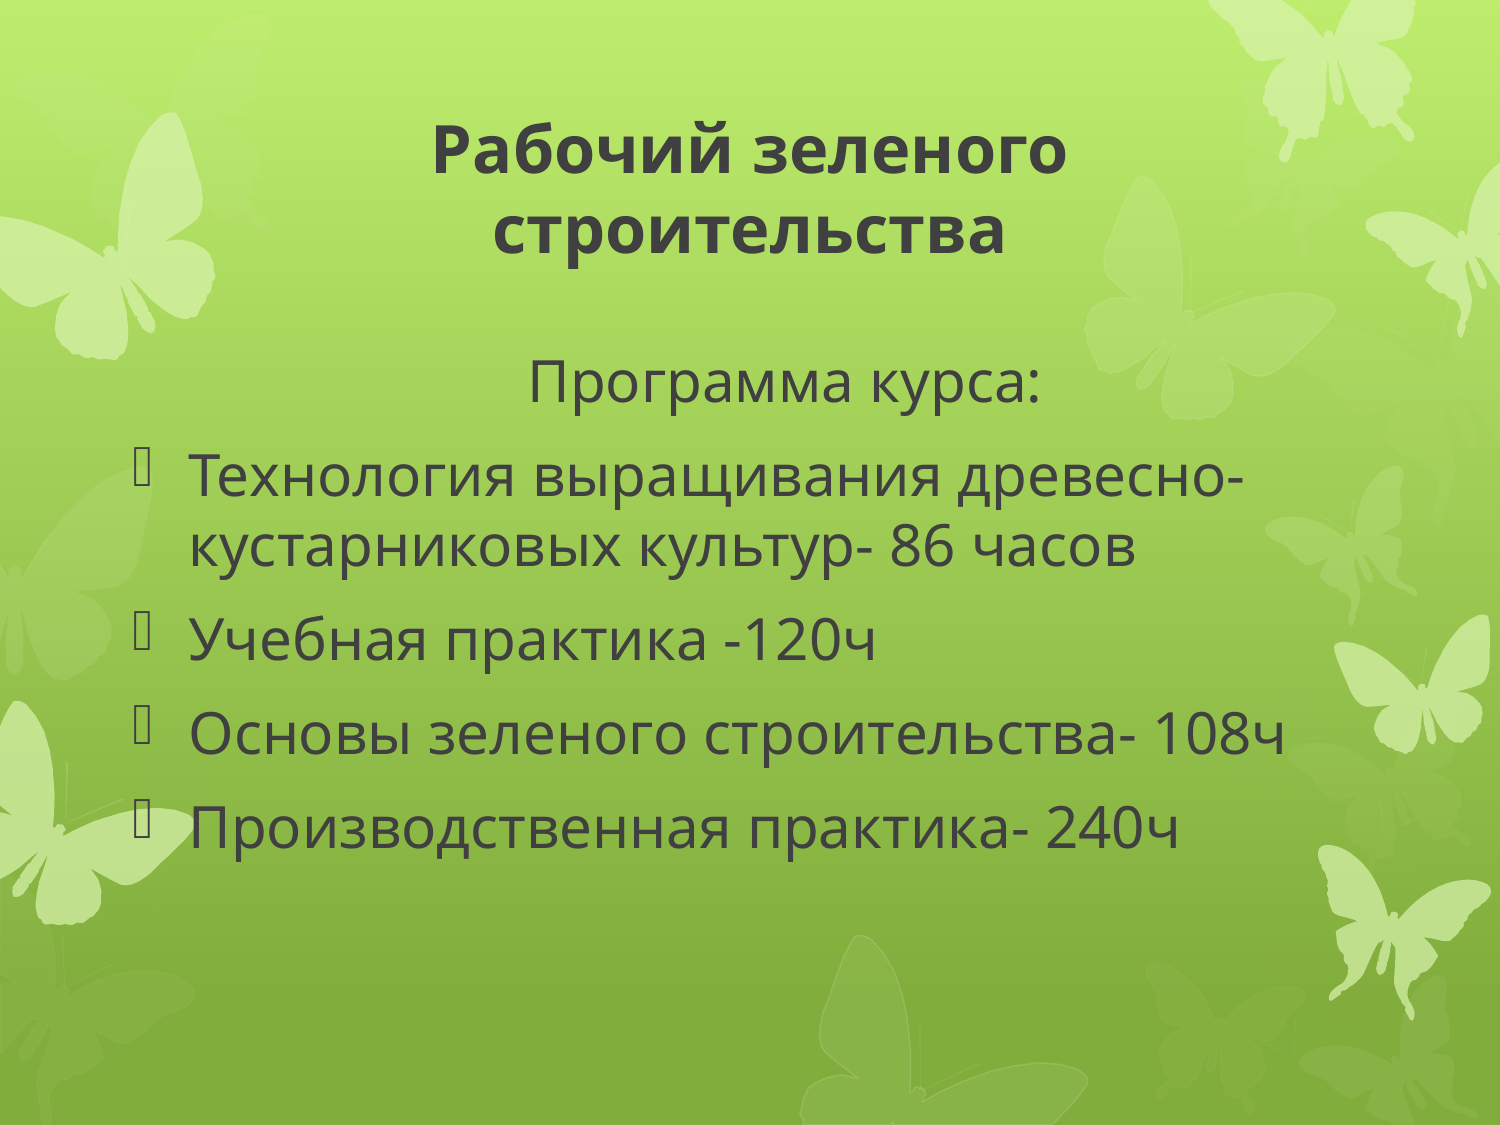

# Рабочий зеленого строительства
Программа курса:
Технология выращивания древесно-кустарниковых культур- 86 часов
Учебная практика -120ч
Основы зеленого строительства- 108ч
Производственная практика- 240ч